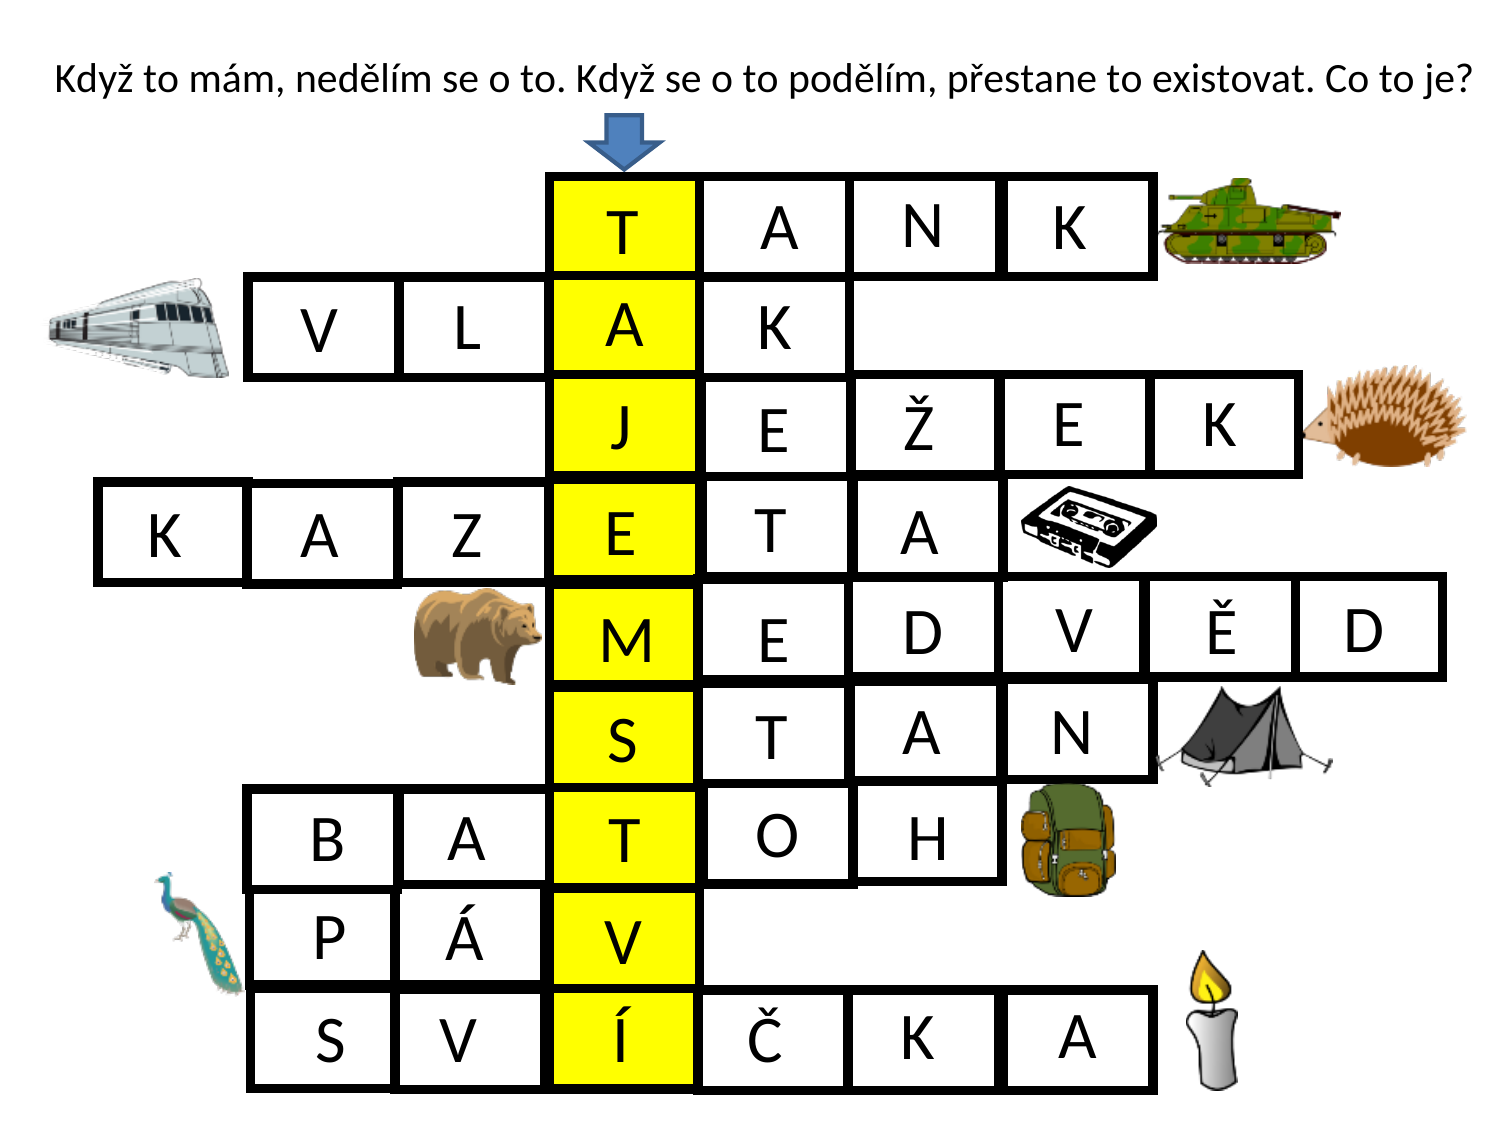

Když to mám, nedělím se o to. Když se o to podělím, přestane to existovat. Co to je?
N
A
K
T
A
L
K
V
E
K
J
Ž
E
T
A
E
Z
K
A
D
V
D
Ě
M
E
A
N
T
S
O
A
H
B
T
P
Á
V
A
K
S
V
Í
Č